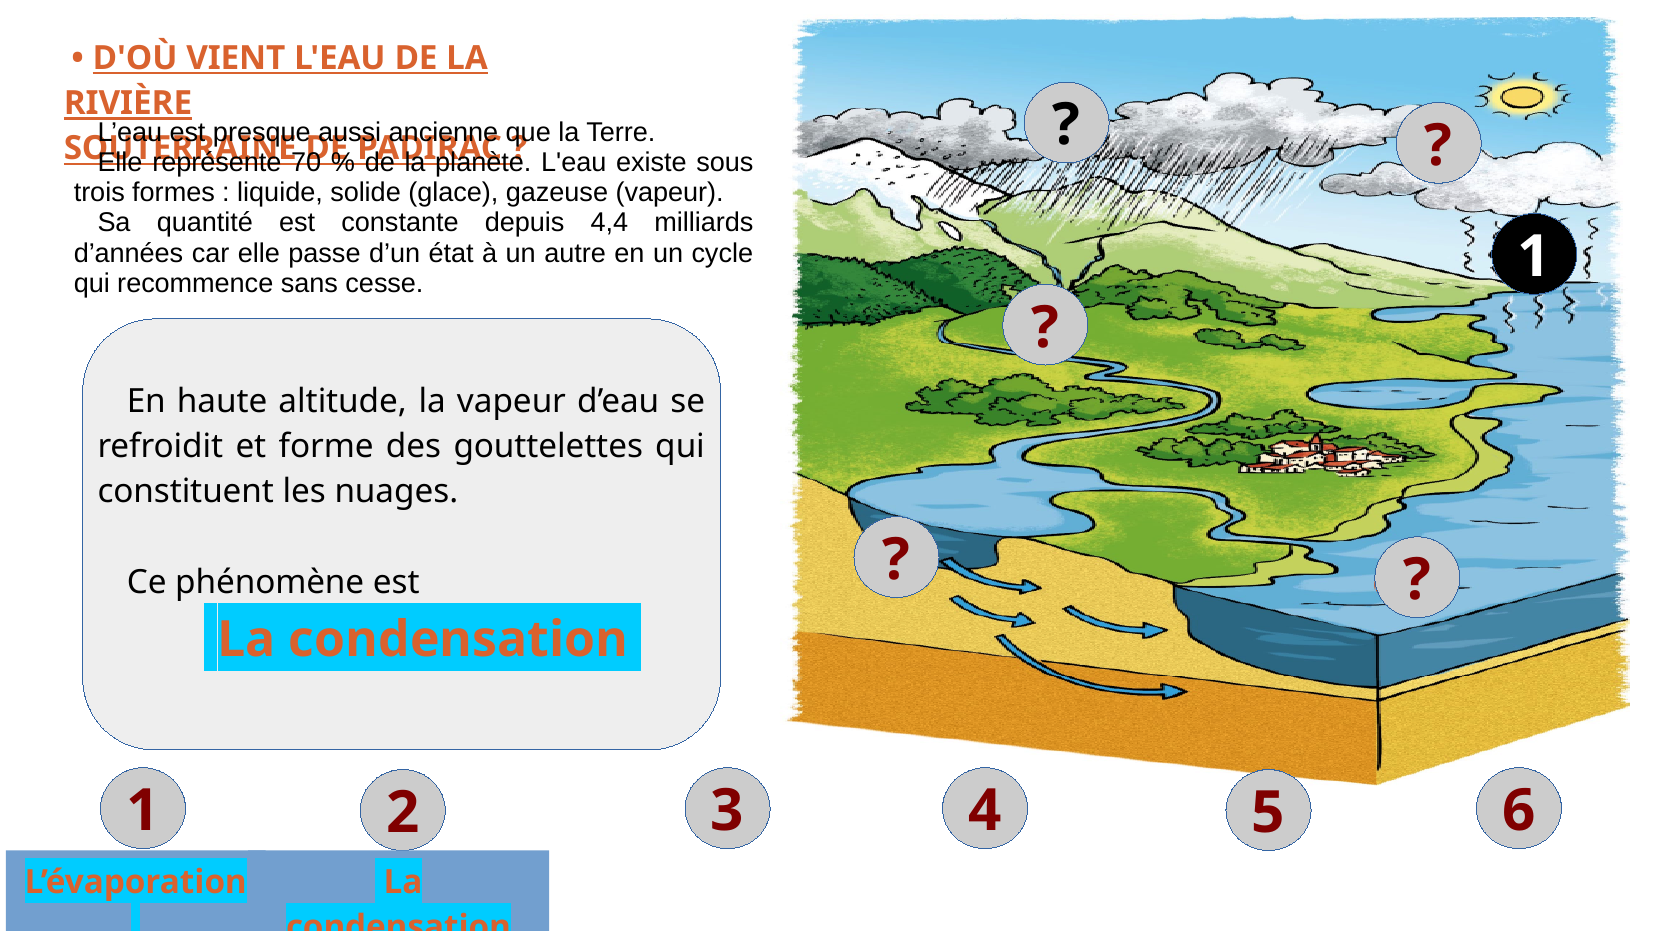

3
2
2
1
4
5
6
 • D'OÙ VIENT L'EAU DE LA RIVIÈRE
SOUTERRAINE DE PADIRAC ?
?
?
L’eau est presque aussi ancienne que la Terre.
Elle représente 70 % de la planète. L'eau existe sous trois formes : liquide, solide (glace), gazeuse (vapeur).
Sa quantité est constante depuis 4,4 milliards d’années car elle passe d’un état à un autre en un cycle qui recommence sans cesse.
?
En haute altitude, la vapeur d’eau se refroidit et forme des gouttelettes qui constituent les nuages.
Ce phénomène est
 La condensation
?
?
1
3
4
6
2
5
L’évaporation
 La condensation